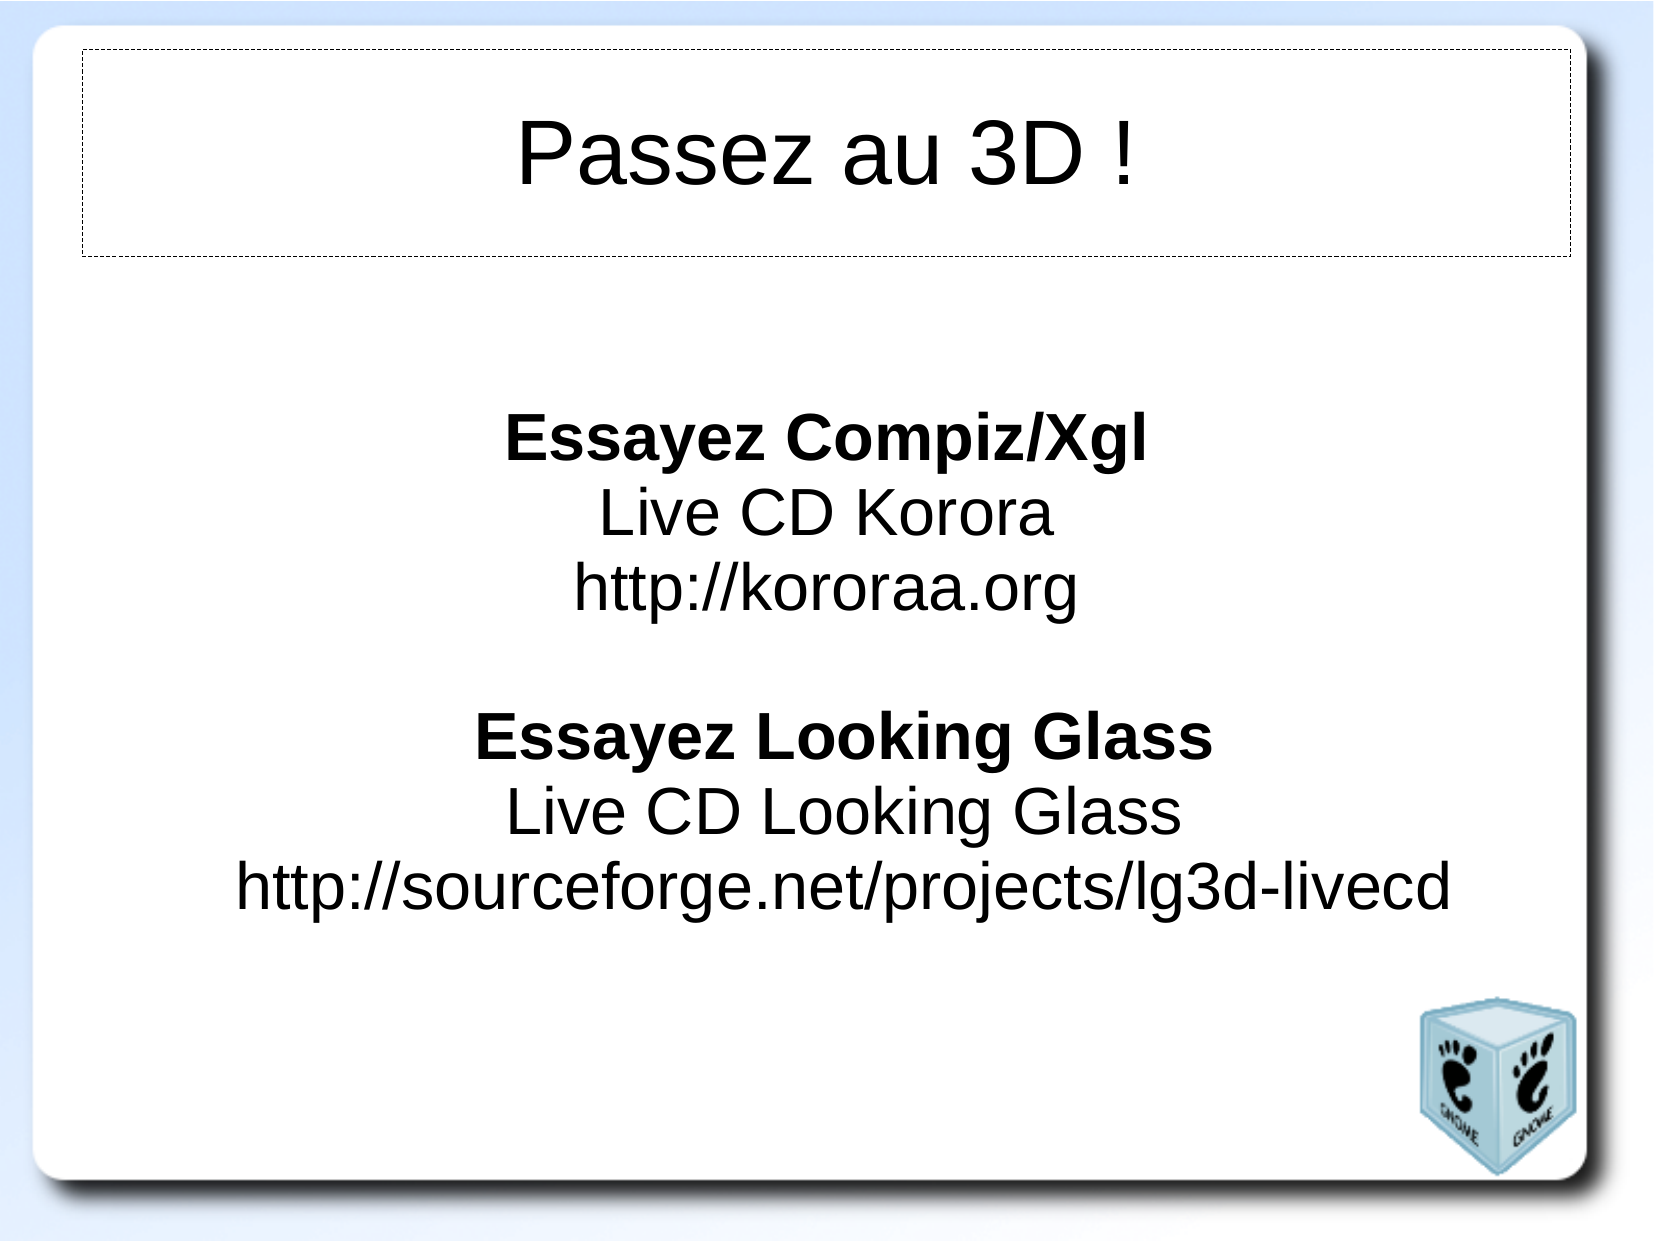

# Passez au 3D !
Essayez Compiz/Xgl
Live CD Korora
http://kororaa.org
Essayez Looking Glass
Live CD Looking Glass
http://sourceforge.net/projects/lg3d-livecd